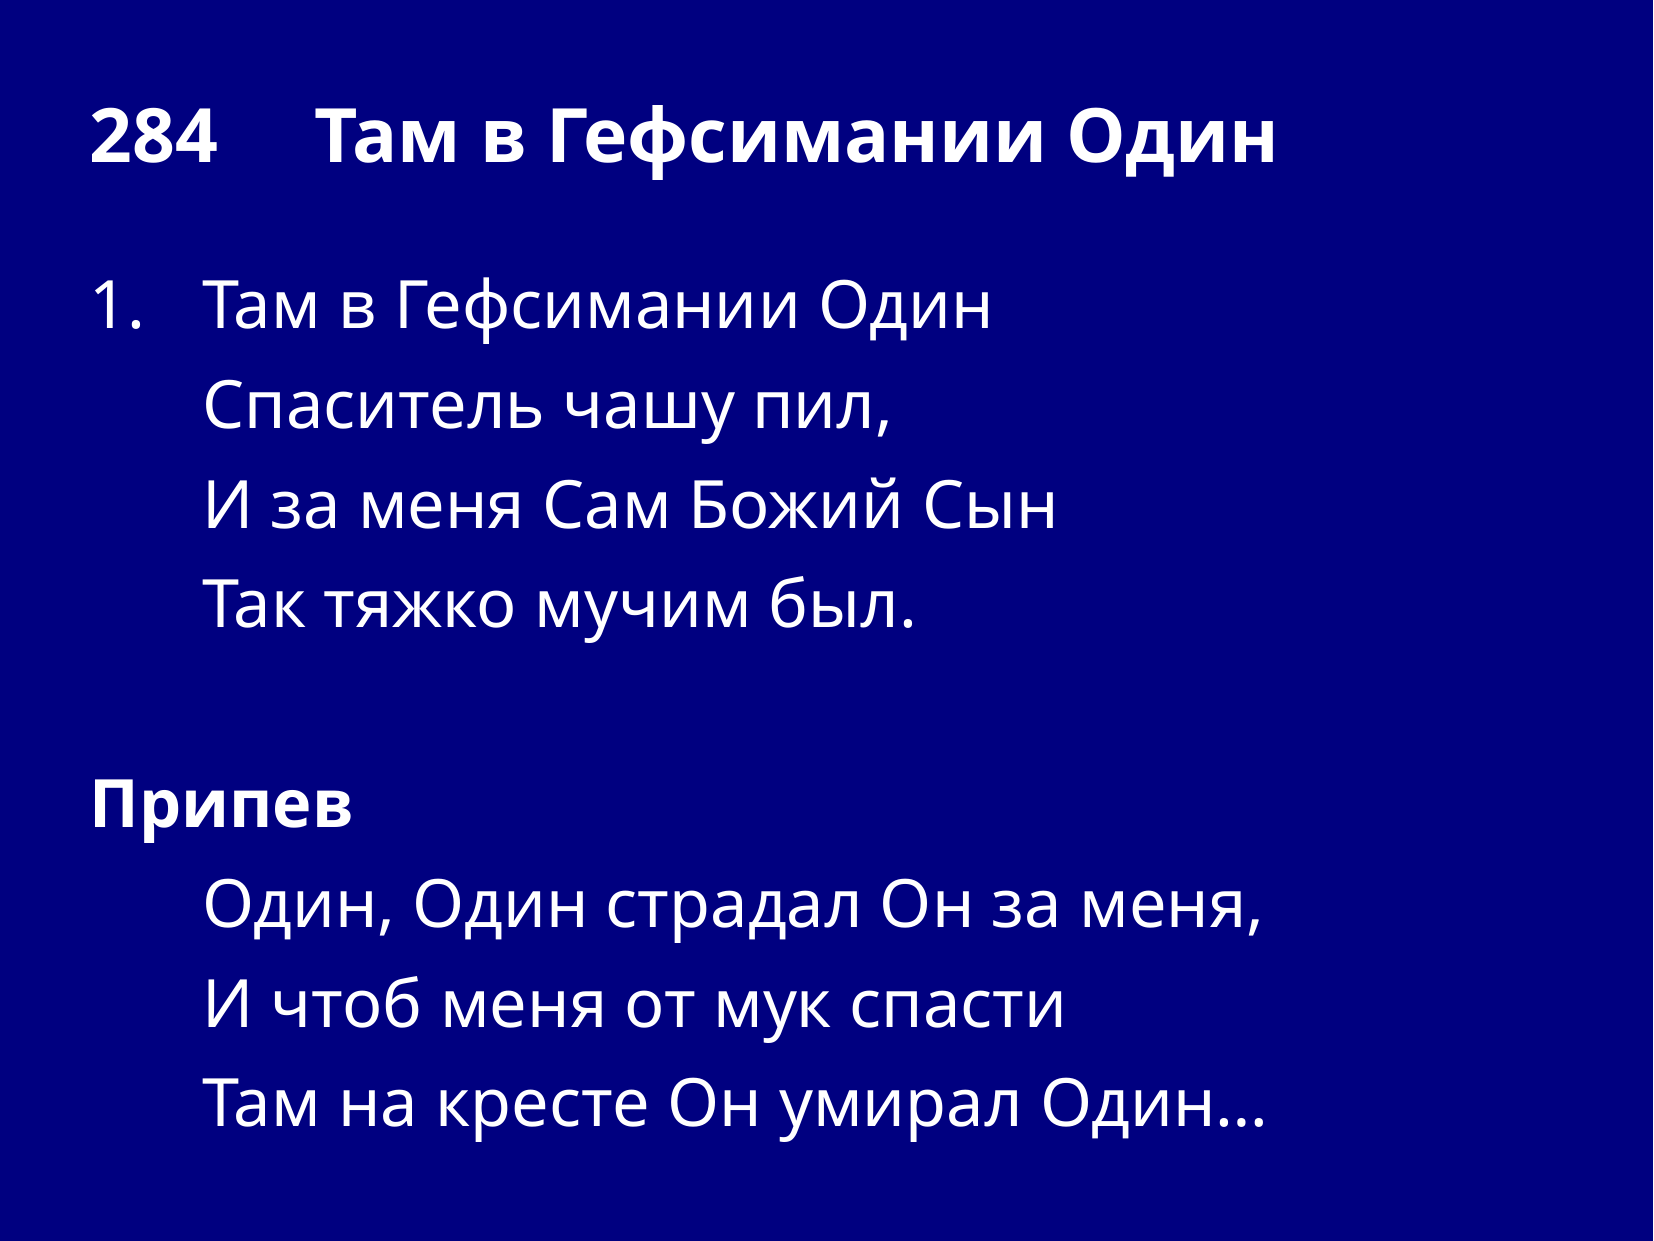

284	Там в Гефсимании Один
1.	Там в Гефсимании Один
	Спаситель чашу пил,
	И за меня Сам Божий Сын
	Так тяжко мучим был.
Припев
	Один, Один страдал Он за меня,
	И чтоб меня от мук спасти
	Там на кресте Он умирал Один…